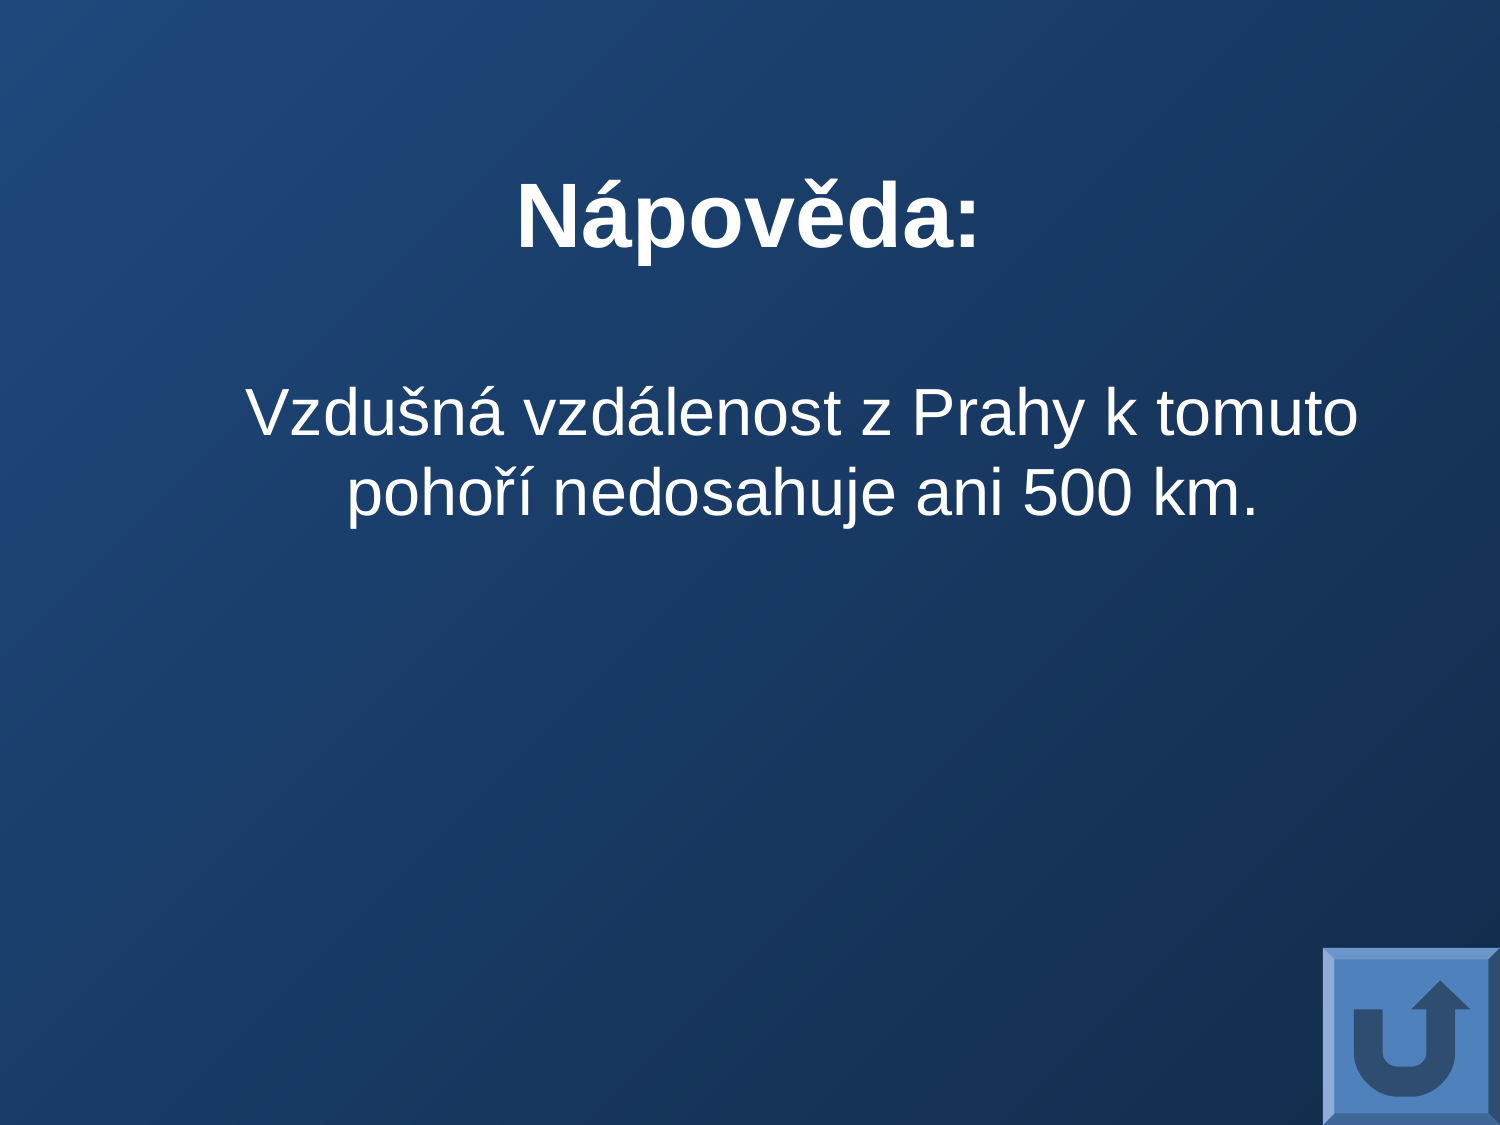

# Nápověda:
Vzdušná vzdálenost z Prahy k tomuto pohoří nedosahuje ani 500 km.